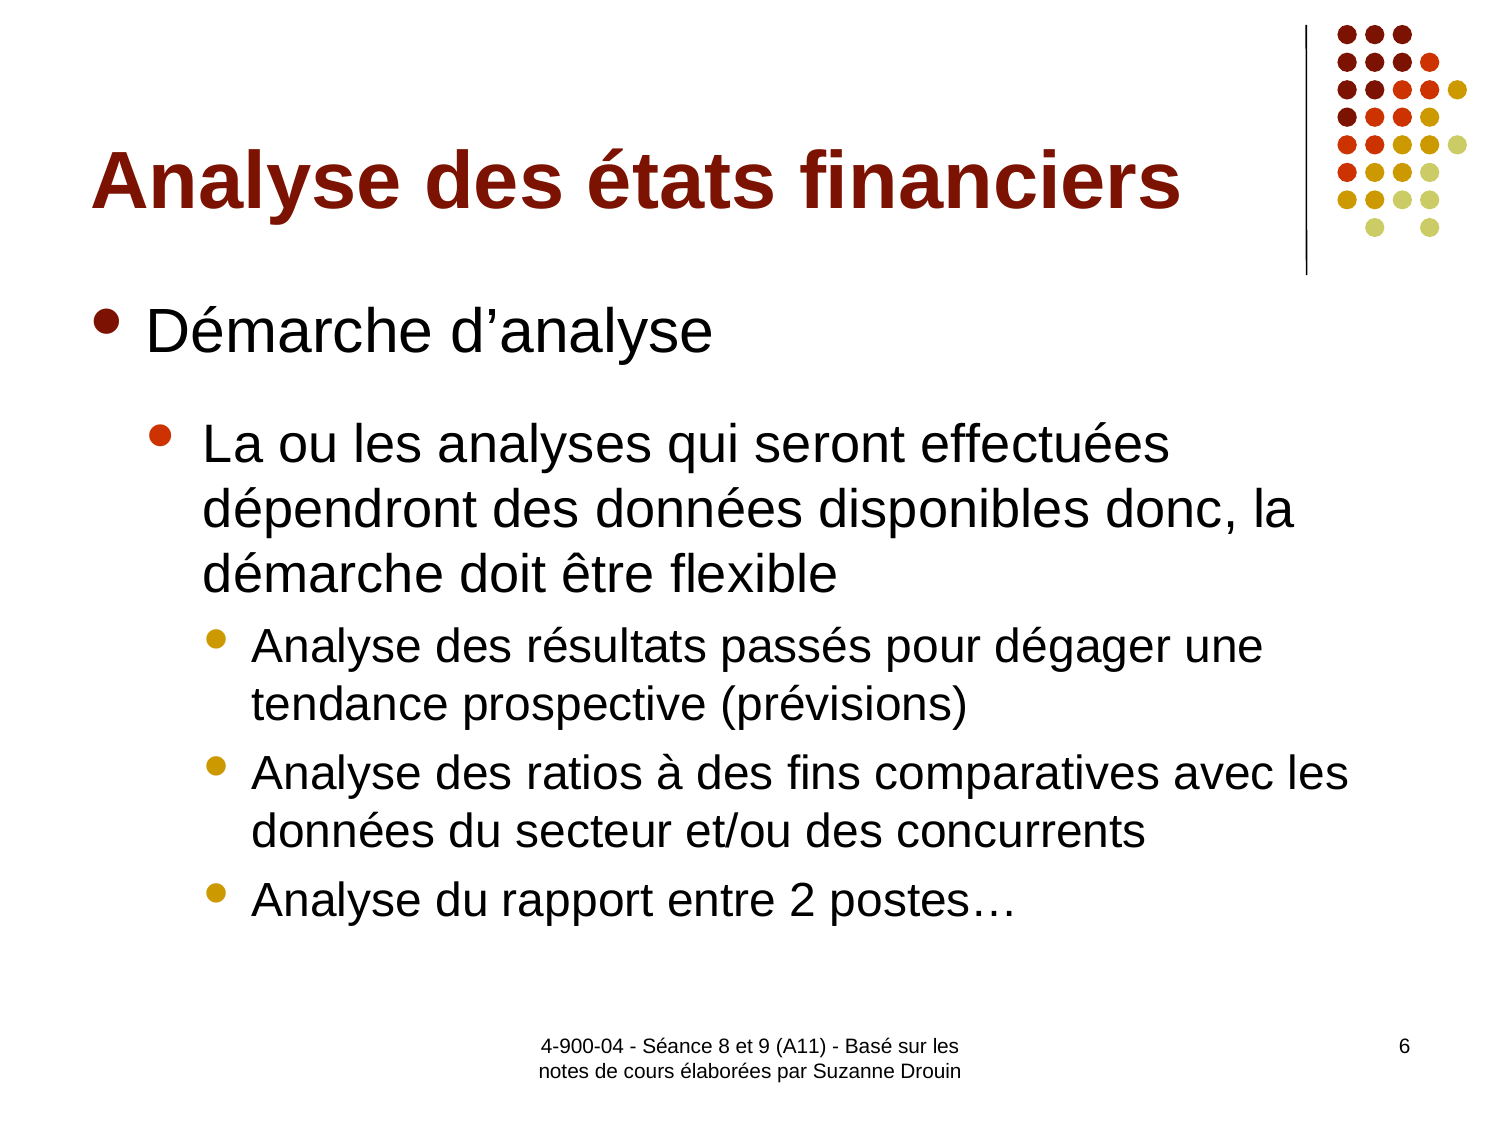

Analyse des états financiers
Démarche d’analyse
La ou les analyses qui seront effectuées dépendront des données disponibles donc, la démarche doit être flexible
Analyse des résultats passés pour dégager une tendance prospective (prévisions)
Analyse des ratios à des fins comparatives avec les données du secteur et/ou des concurrents
Analyse du rapport entre 2 postes…
4-900-04 - Séance 8 et 9 (A11) - Basé sur les notes de cours élaborées par Suzanne Drouin